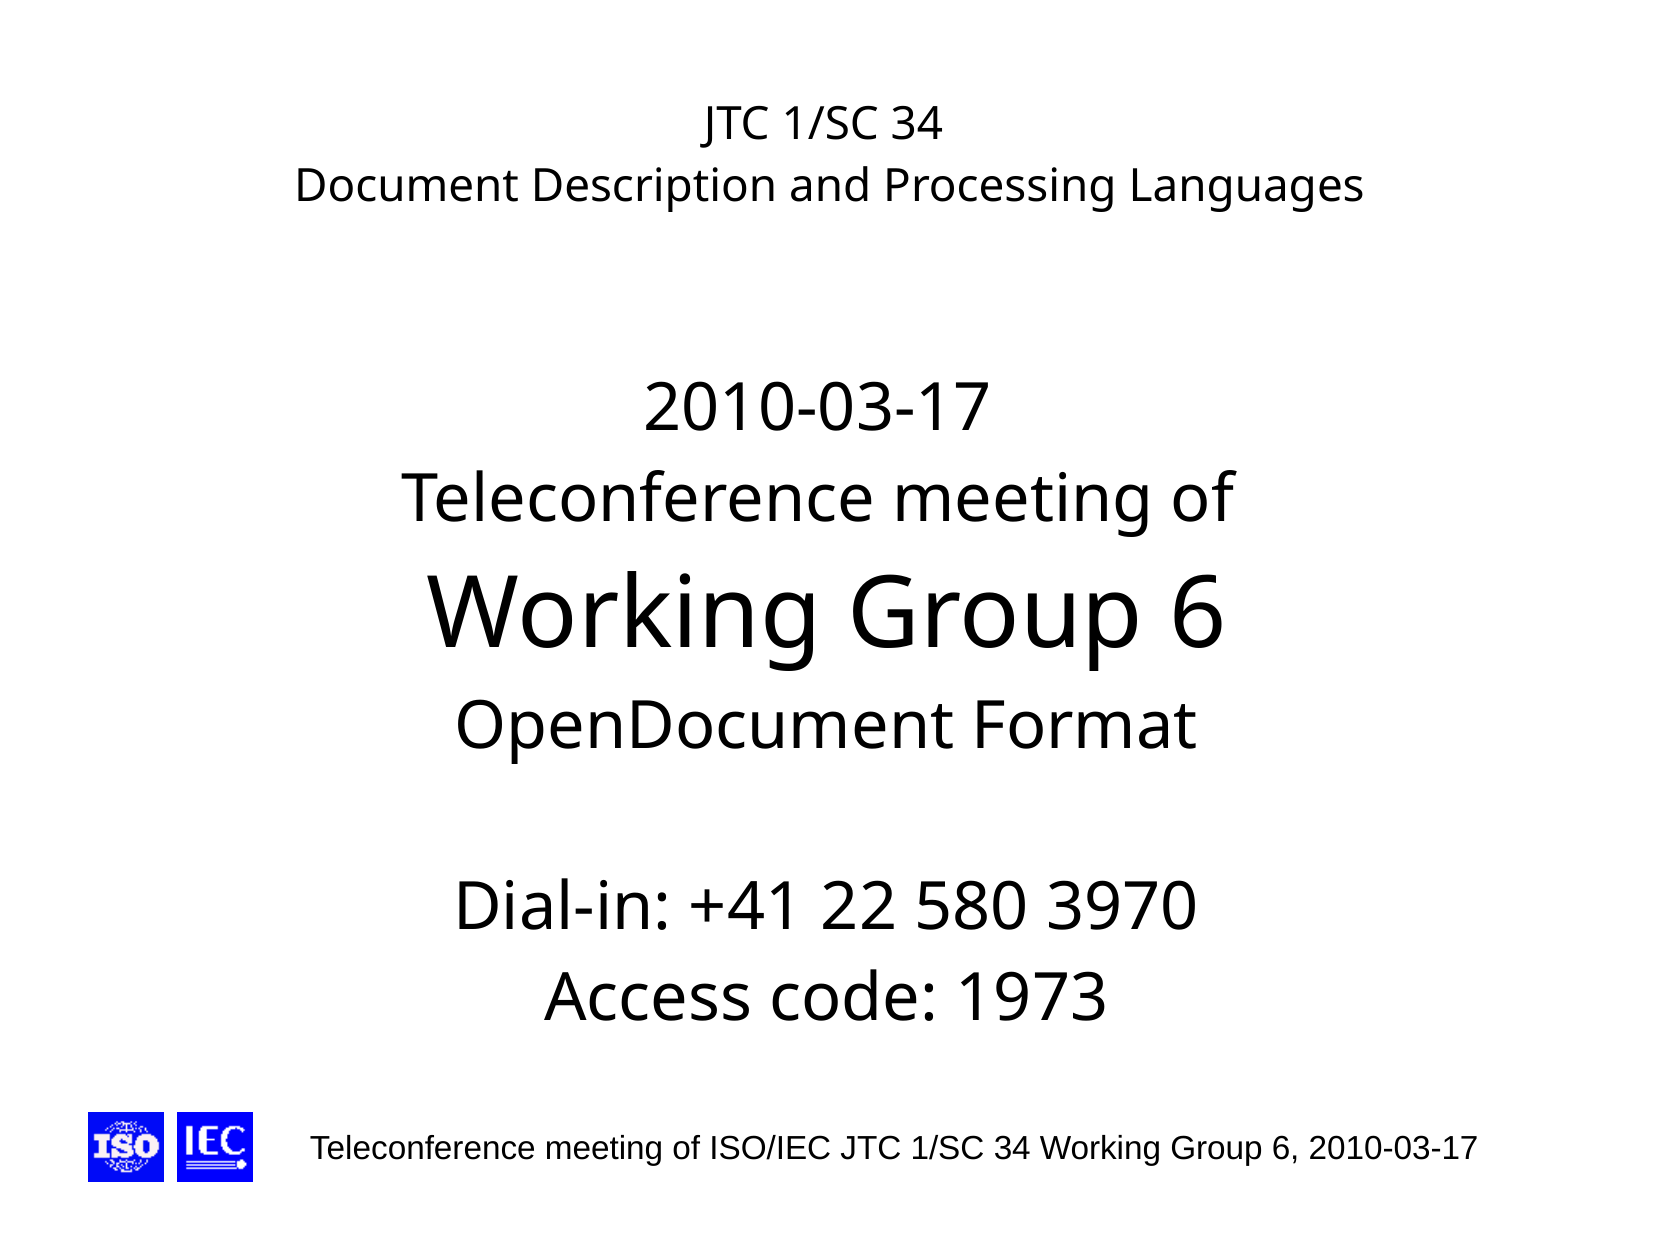

# JTC 1/SC 34 Document Description and Processing Languages
2010-03-17
Teleconference meeting of
Working Group 6
OpenDocument Format
Dial-in: +41 22 580 3970
Access code: 1973